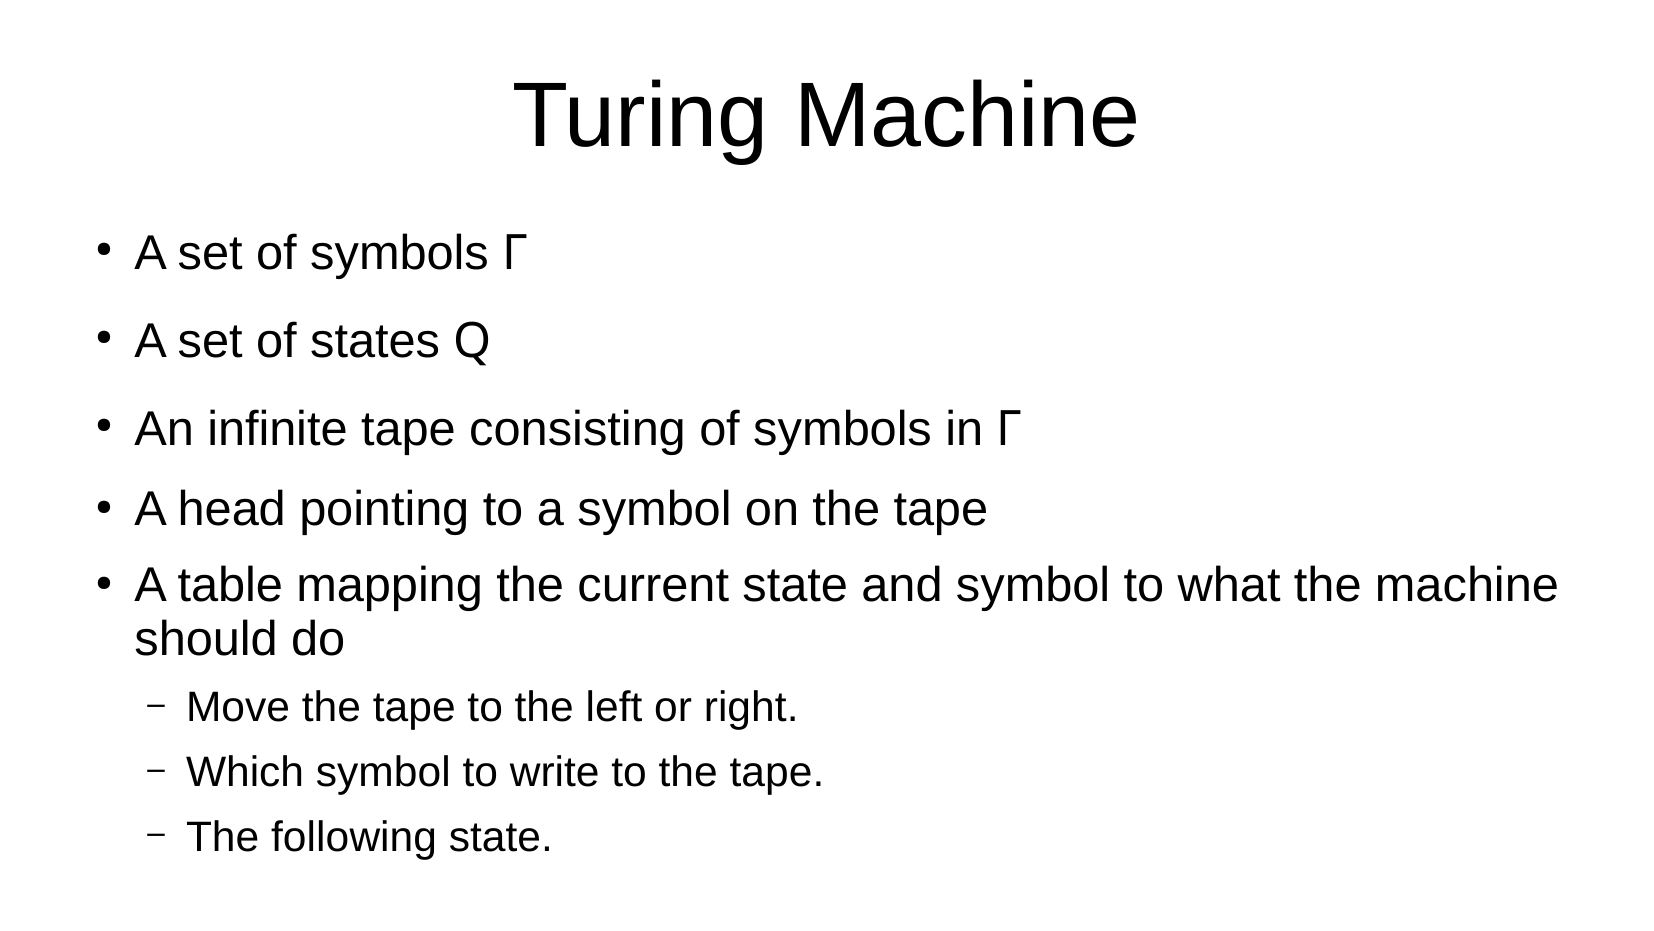

# Turing Machine
A set of symbols Γ
A set of states Q
An infinite tape consisting of symbols in Γ
A head pointing to a symbol on the tape
A table mapping the current state and symbol to what the machine should do
Move the tape to the left or right.
Which symbol to write to the tape.
The following state.